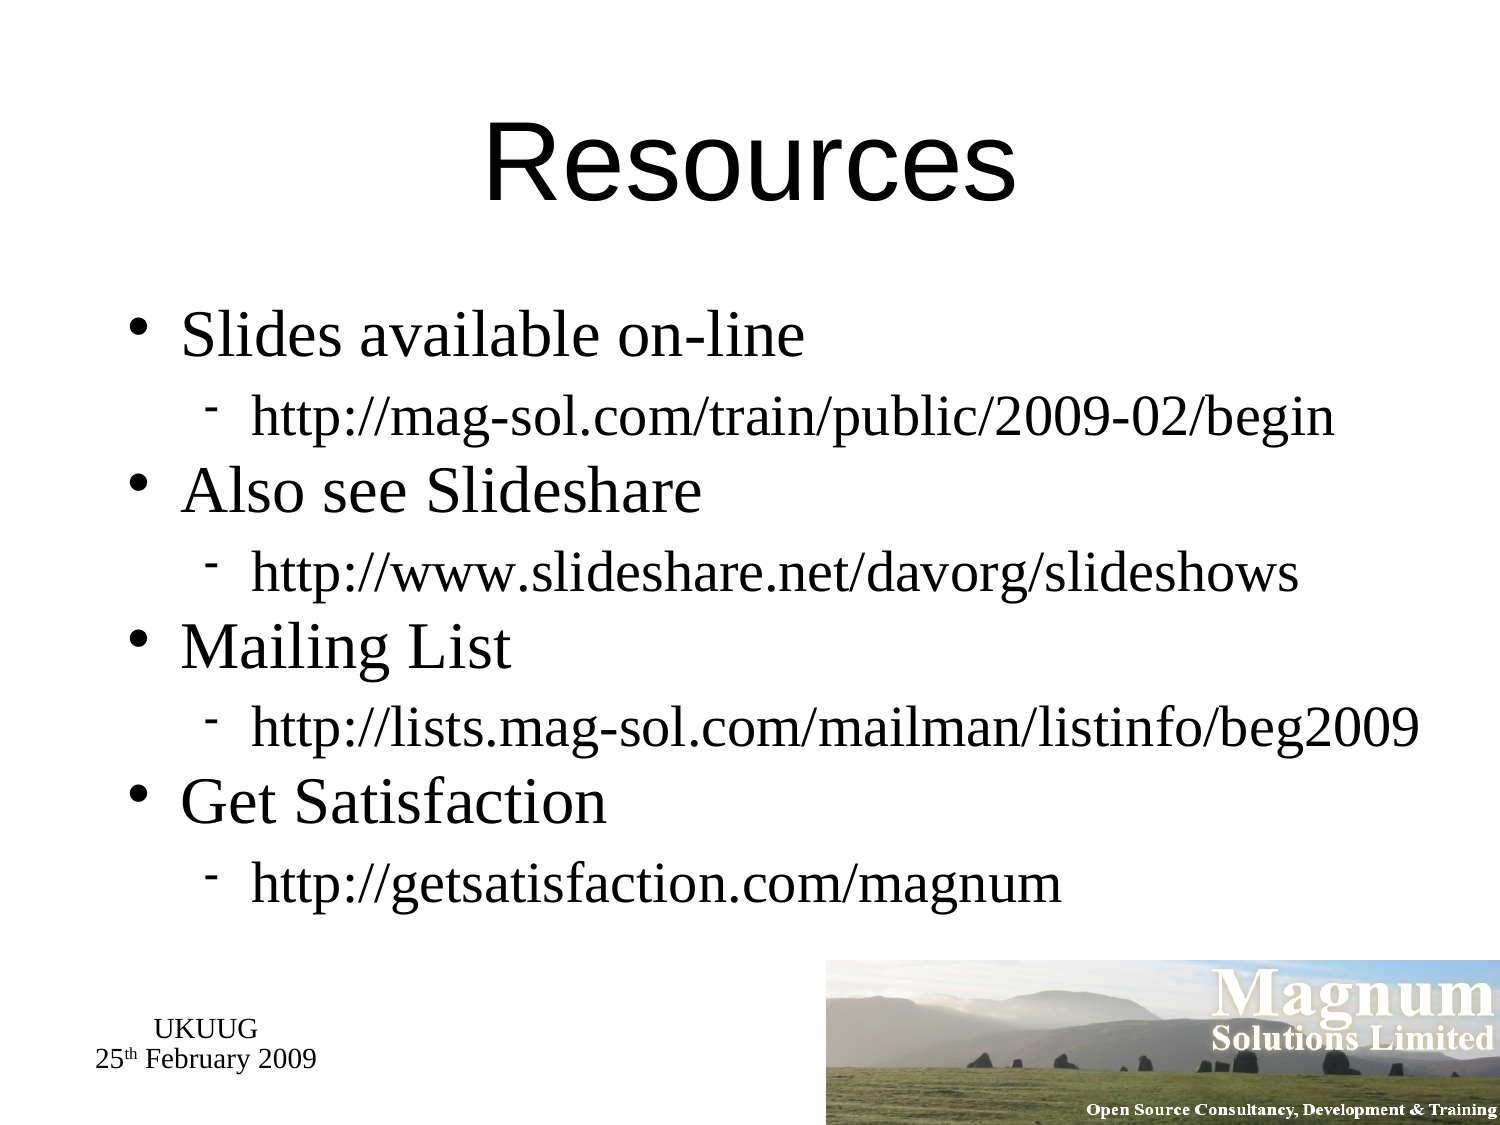

# Resources
Slides available on-line
http://mag-sol.com/train/public/2009-02/begin
Also see Slideshare
http://www.slideshare.net/davorg/slideshows
Mailing List
http://lists.mag-sol.com/mailman/listinfo/beg2009
Get Satisfaction
http://getsatisfaction.com/magnum
5